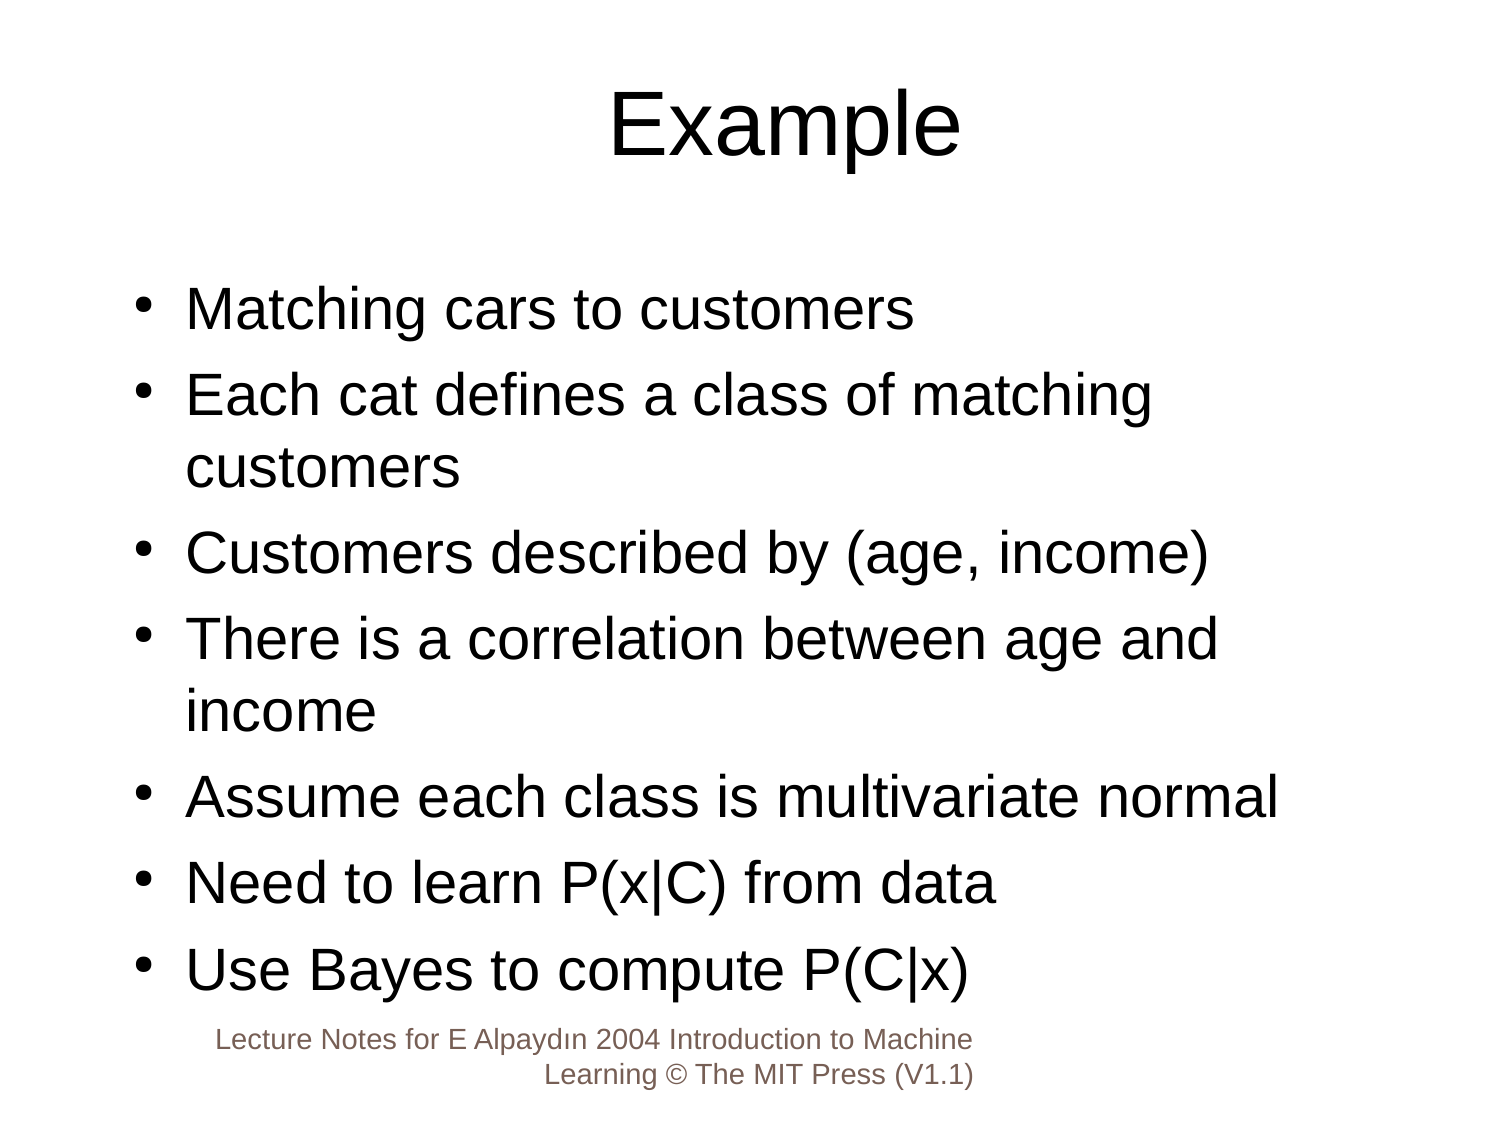

# Example
Matching cars to customers
Each cat defines a class of matching customers
Customers described by (age, income)
There is a correlation between age and income
Assume each class is multivariate normal
Need to learn P(x|C) from data
Use Bayes to compute P(C|x)
Lecture Notes for E Alpaydın 2004 Introduction to Machine Learning © The MIT Press (V1.1)